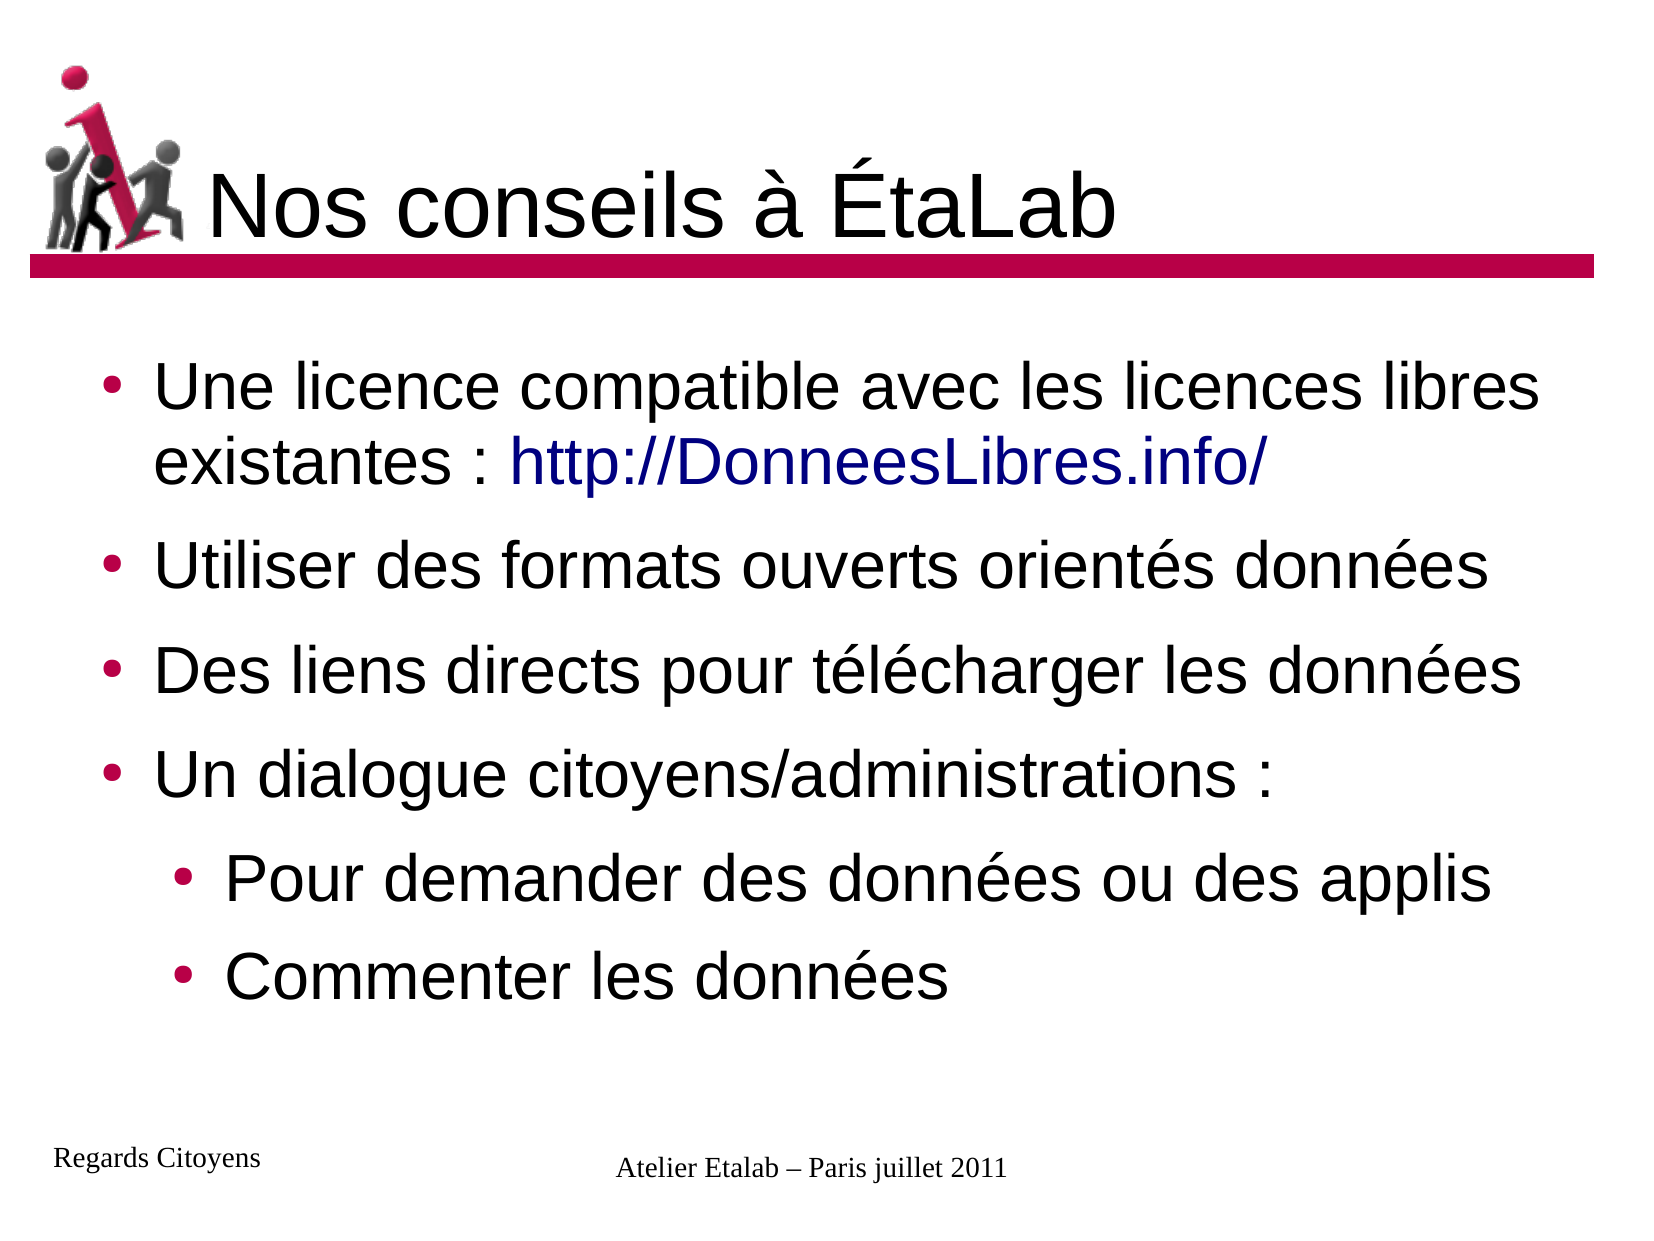

# Nos conseils à ÉtaLab
Une licence compatible avec les licences libres existantes : http://DonneesLibres.info/
Utiliser des formats ouverts orientés données
Des liens directs pour télécharger les données
Un dialogue citoyens/administrations :
Pour demander des données ou des applis
Commenter les données